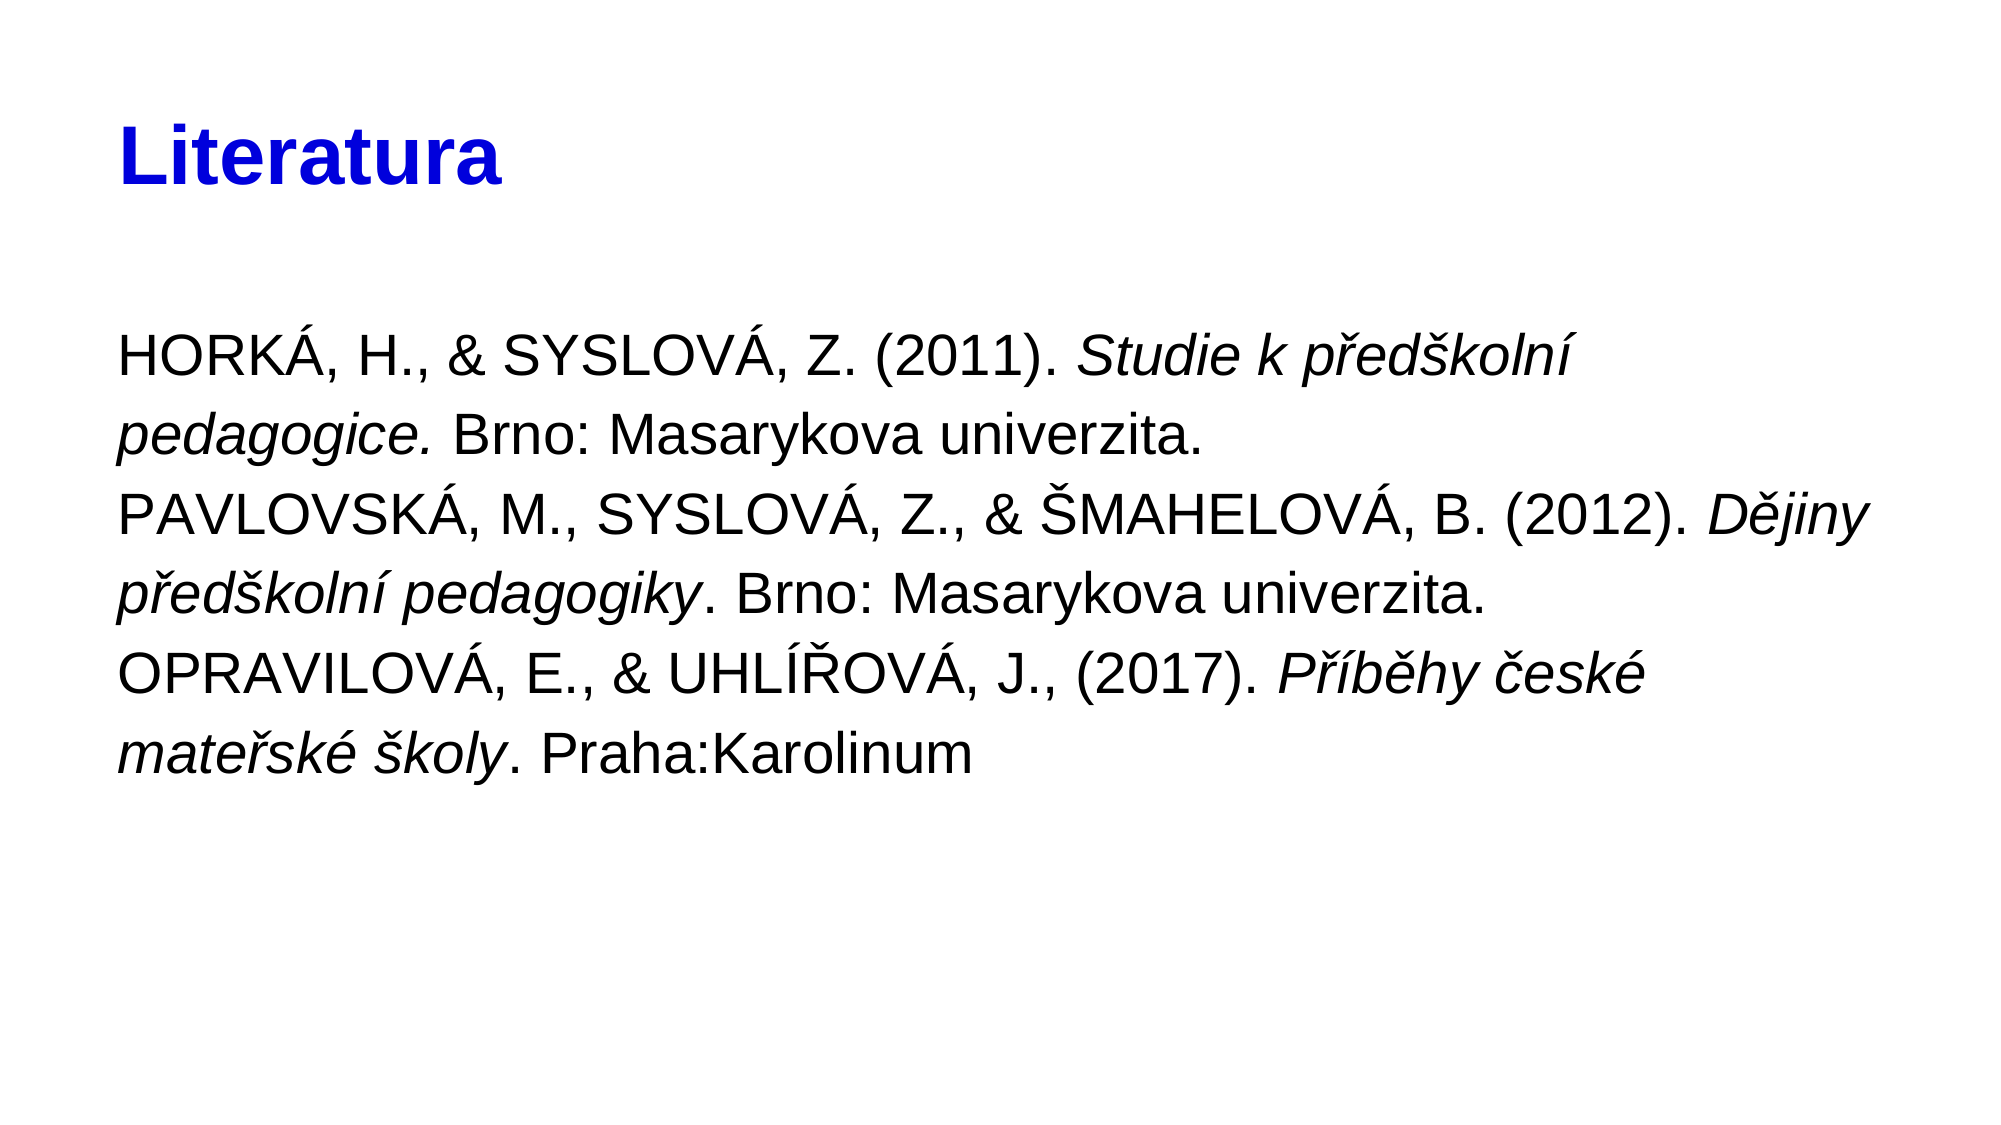

# Literatura
HORKÁ, H., & SYSLOVÁ, Z. (2011). Studie k předškolní pedagogice. Brno: Masarykova univerzita.
PAVLOVSKÁ, M., SYSLOVÁ, Z., & ŠMAHELOVÁ, B. (2012). Dějiny předškolní pedagogiky. Brno: Masarykova univerzita.
OPRAVILOVÁ, E., & UHLÍŘOVÁ, J., (2017). Příběhy české mateřské školy. Praha:Karolinum